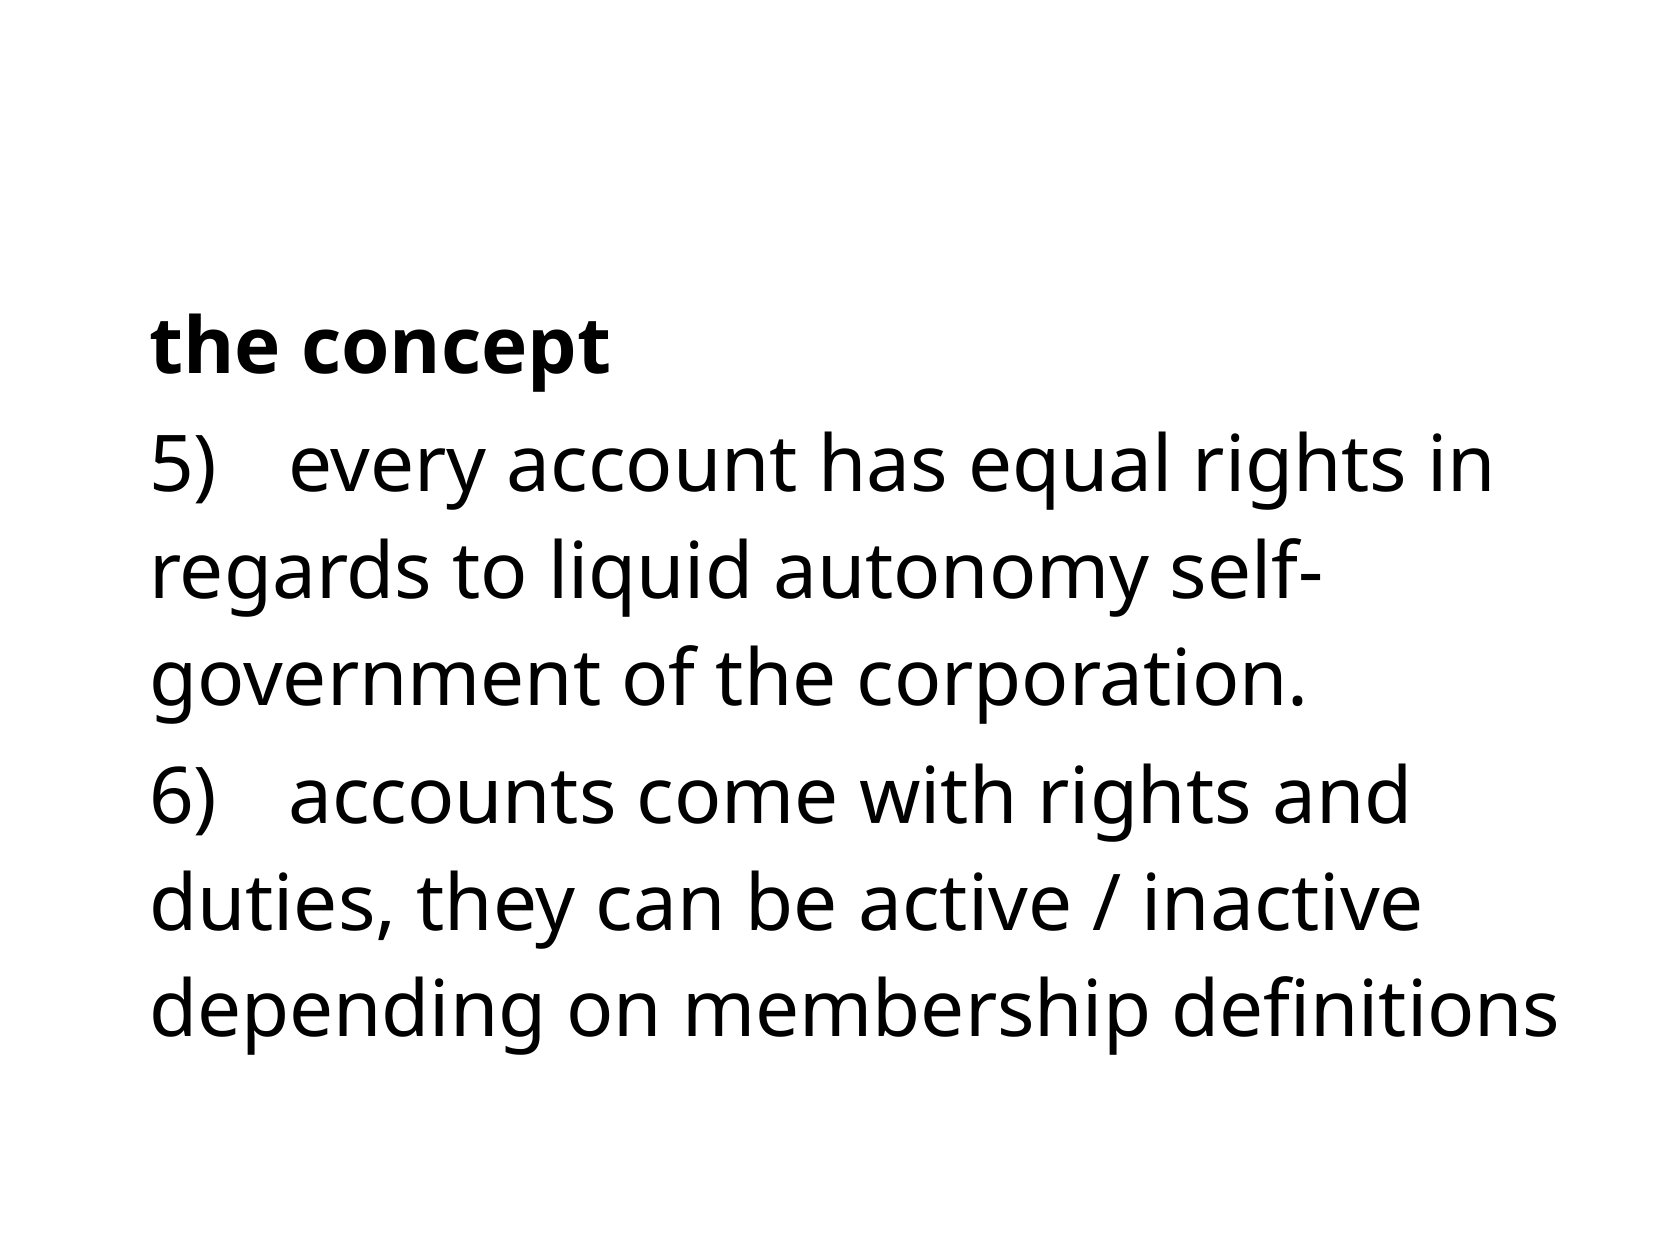

# the concept
5) 	every account has equal rights in regards to liquid autonomy self-government of the corporation.
6) 	accounts come with rights and duties, they can be active / inactive depending on membership definitions